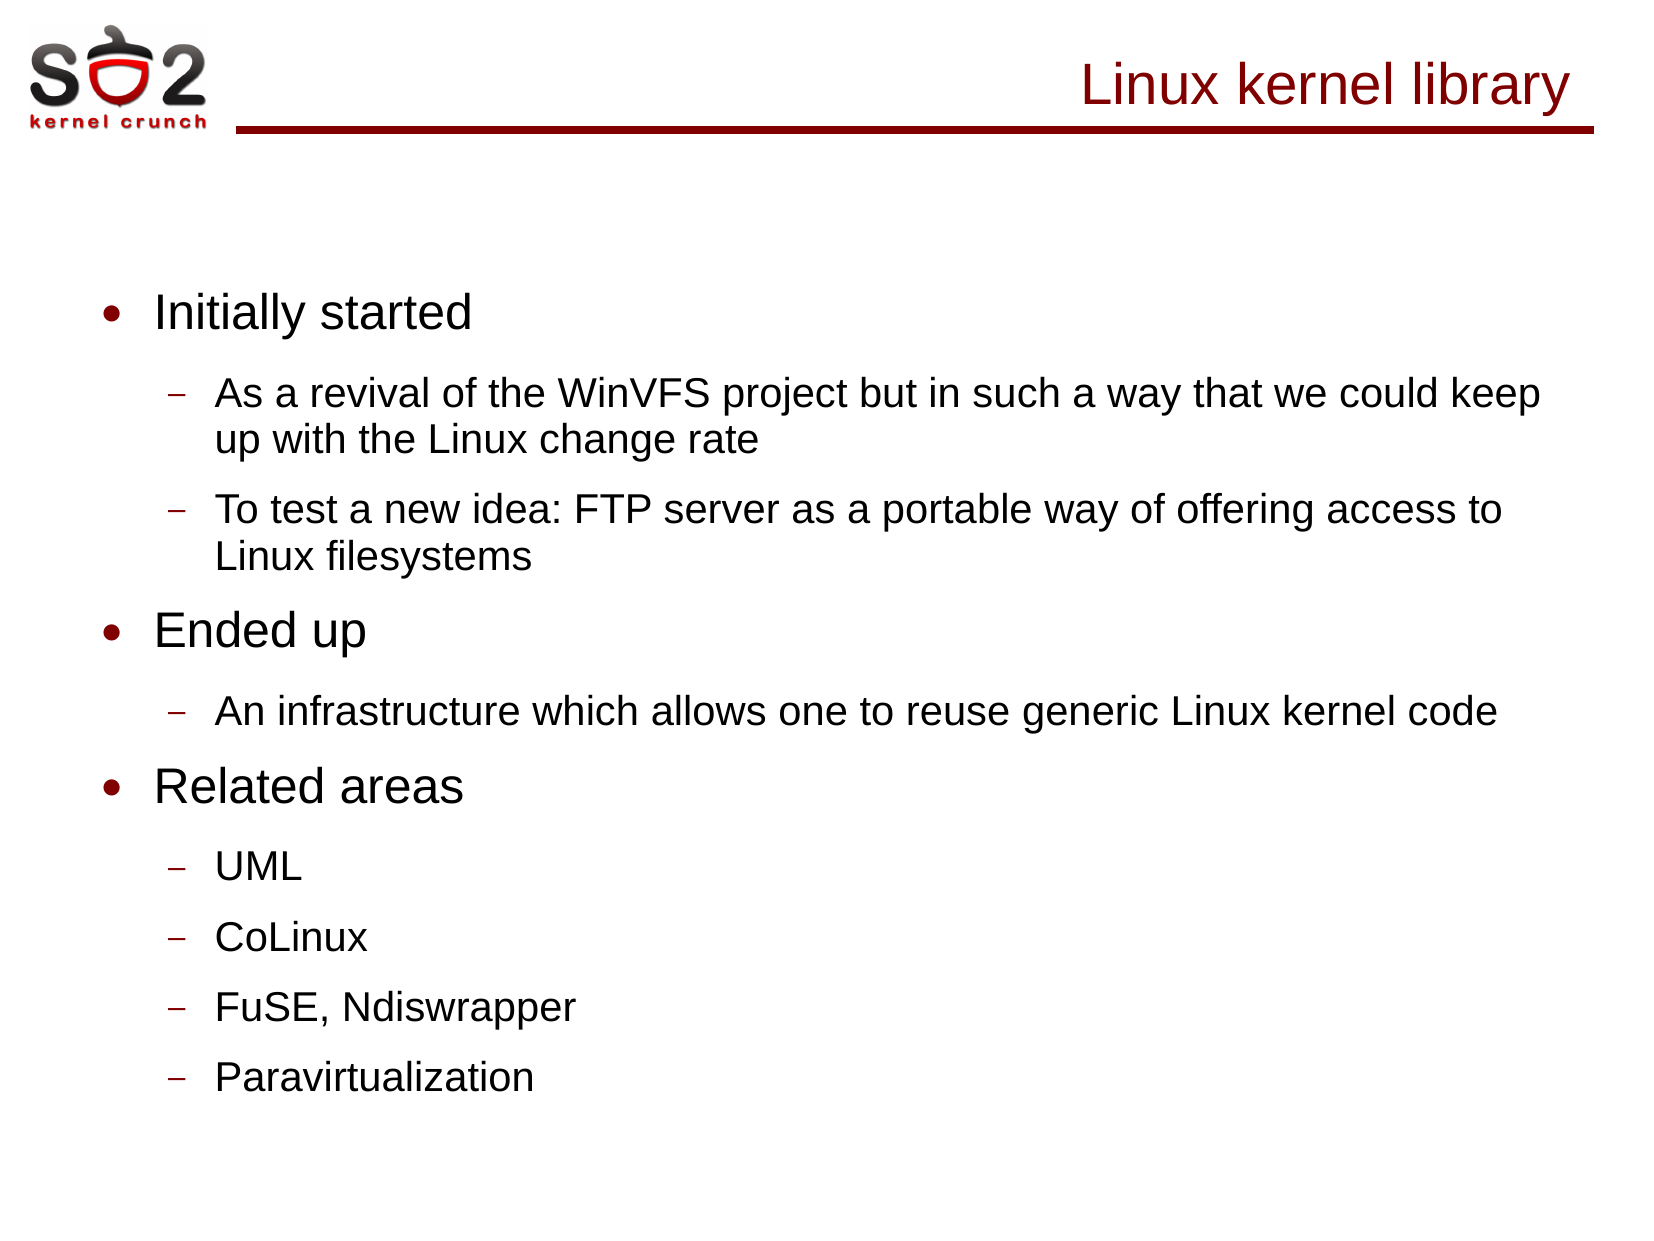

# Linux kernel library
Initially started
As a revival of the WinVFS project but in such a way that we could keep up with the Linux change rate
To test a new idea: FTP server as a portable way of offering access to Linux filesystems
Ended up
An infrastructure which allows one to reuse generic Linux kernel code
Related areas
UML
CoLinux
FuSE, Ndiswrapper
Paravirtualization